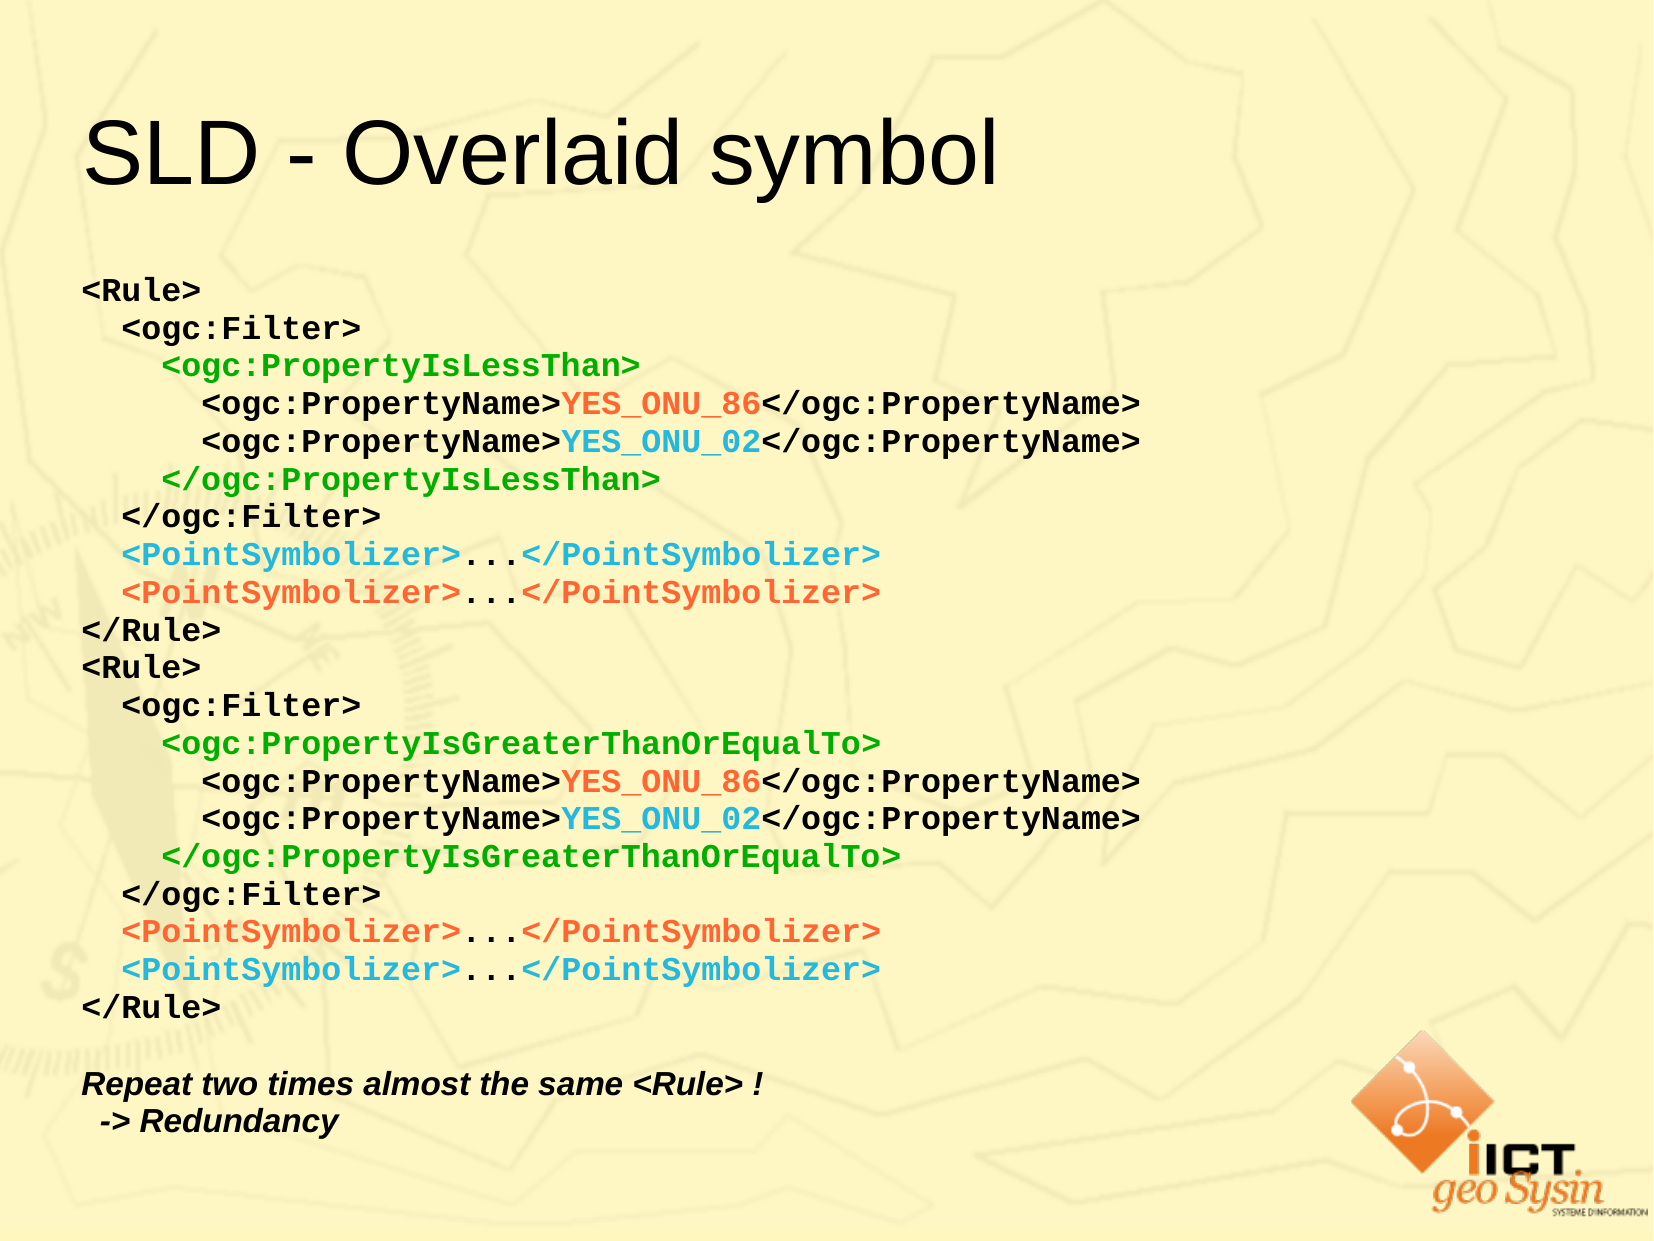

# SLD - Overlaid symbol
<Rule>
 <ogc:Filter>
 <ogc:PropertyIsLessThan>
 <ogc:PropertyName>YES_ONU_86</ogc:PropertyName>
 <ogc:PropertyName>YES_ONU_02</ogc:PropertyName>
 </ogc:PropertyIsLessThan>
 </ogc:Filter>
 <PointSymbolizer>...</PointSymbolizer>
 <PointSymbolizer>...</PointSymbolizer>
</Rule>
<Rule>
 <ogc:Filter>
 <ogc:PropertyIsGreaterThanOrEqualTo>
 <ogc:PropertyName>YES_ONU_86</ogc:PropertyName>
 <ogc:PropertyName>YES_ONU_02</ogc:PropertyName>
 </ogc:PropertyIsGreaterThanOrEqualTo>
 </ogc:Filter>
 <PointSymbolizer>...</PointSymbolizer>
 <PointSymbolizer>...</PointSymbolizer>
</Rule>
Repeat two times almost the same <Rule> !
 -> Redundancy